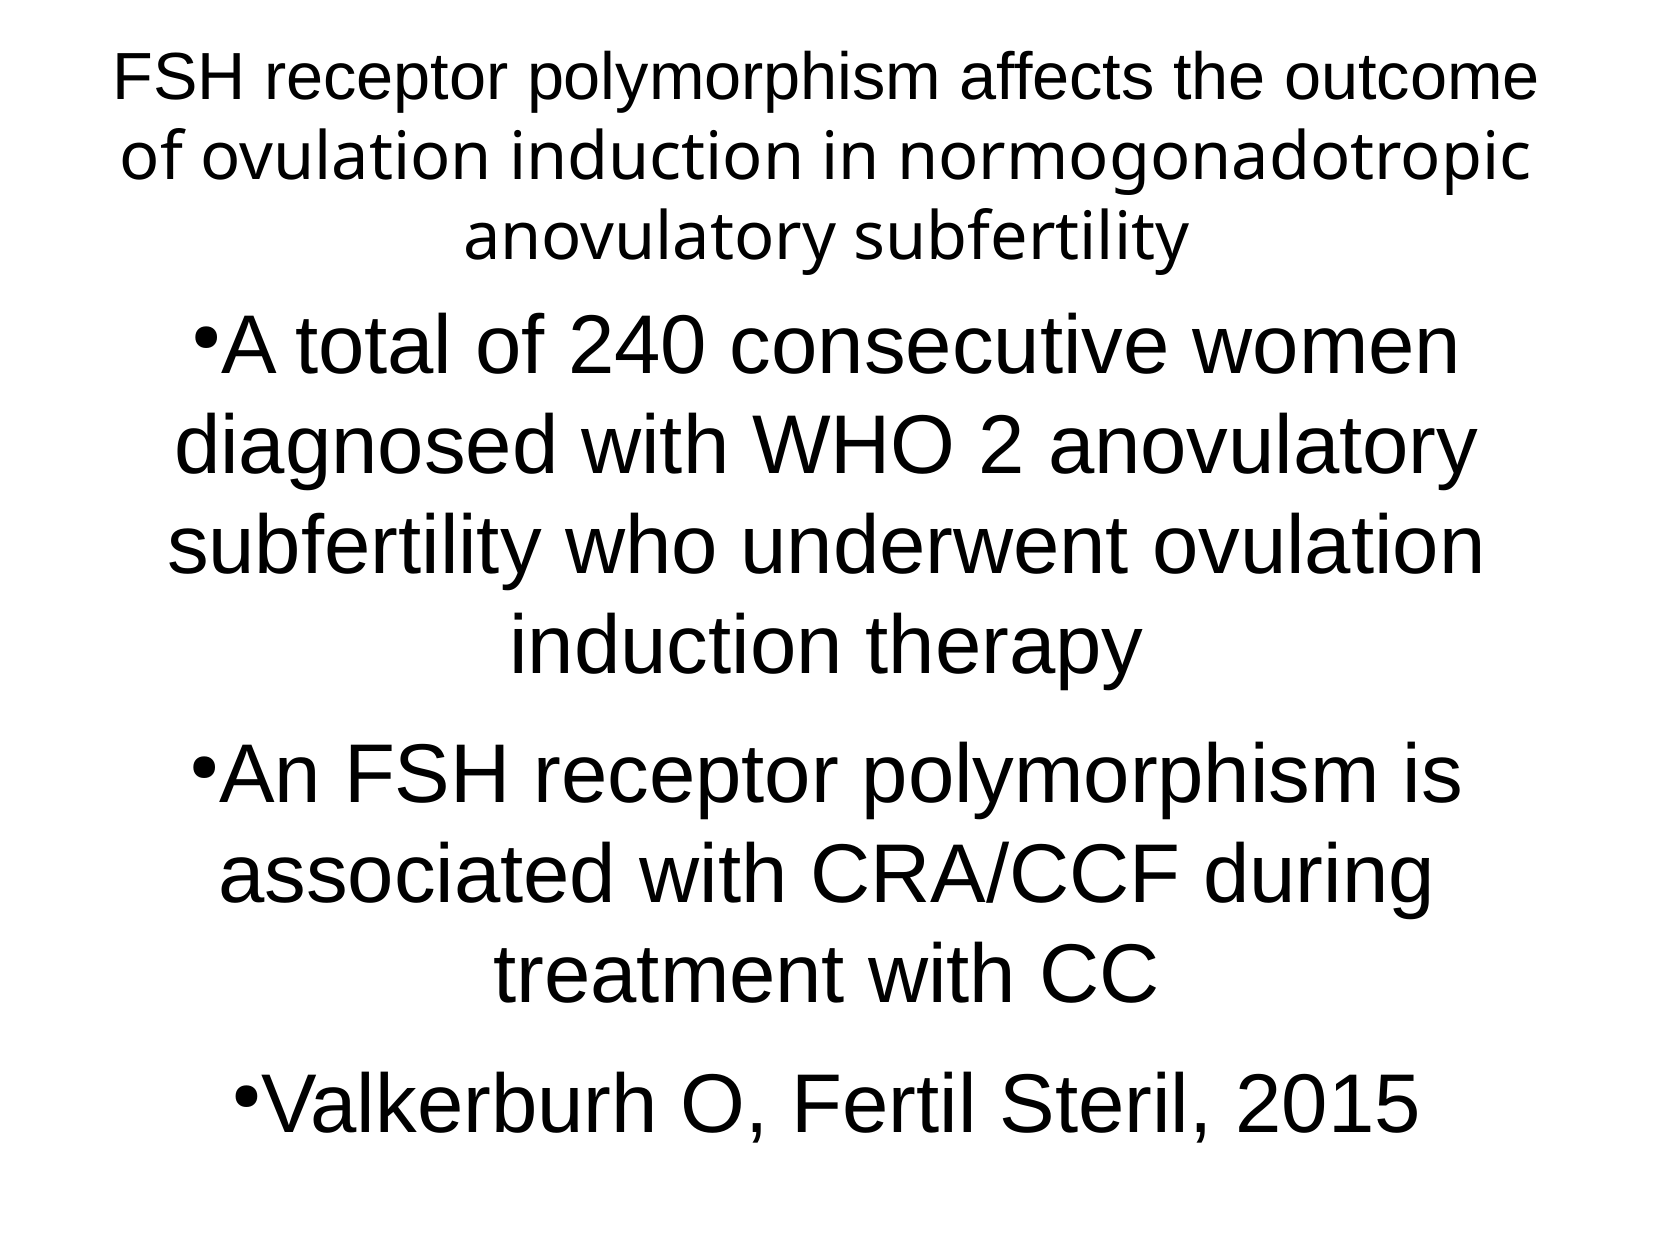

# FSH receptor polymorphism affects the outcome of ovulation induction in normogonadotropic anovulatory subfertility
A total of 240 consecutive women diagnosed with WHO 2 anovulatory subfertility who underwent ovulation induction therapy
An FSH receptor polymorphism is associated with CRA/CCF during treatment with CC
Valkerburh O, Fertil Steril, 2015